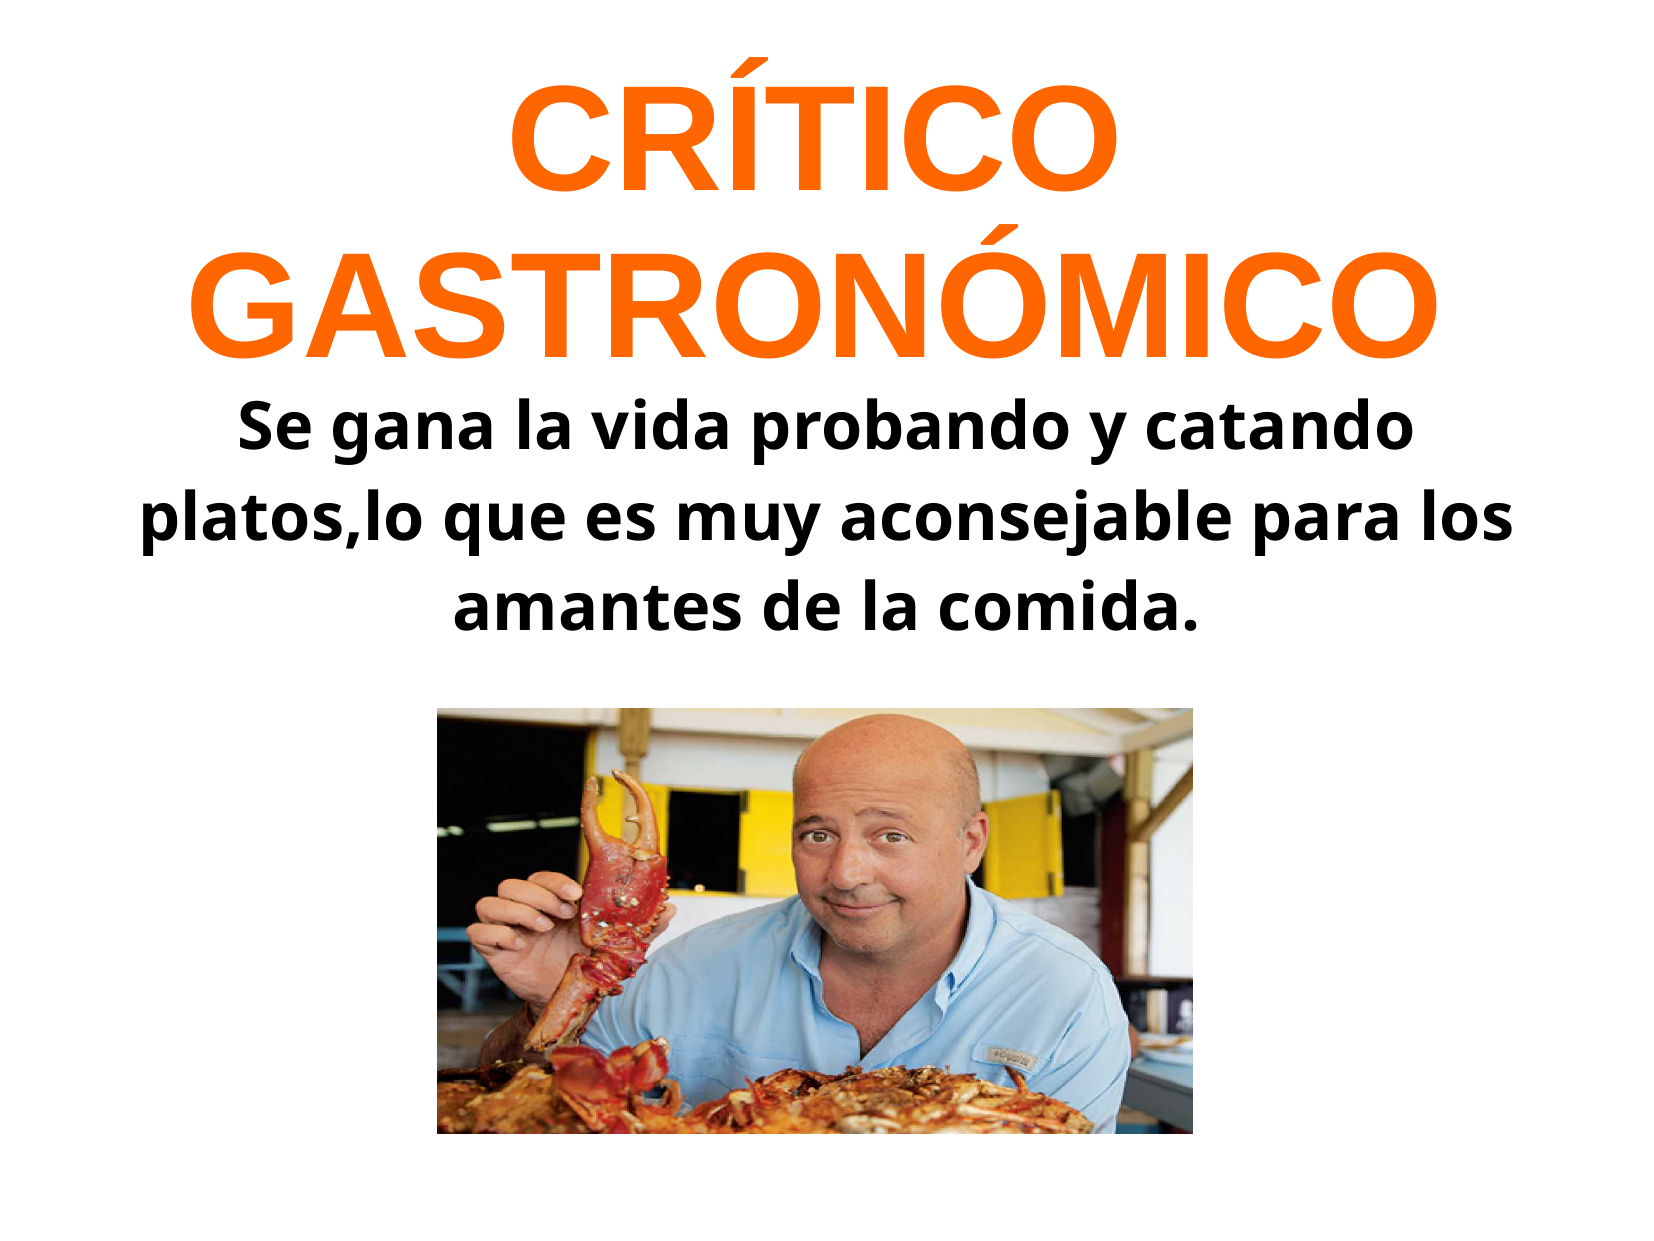

# CRÍTICO GASTRONÓMICO
Se gana la vida probando y catando platos,lo que es muy aconsejable para los amantes de la comida.